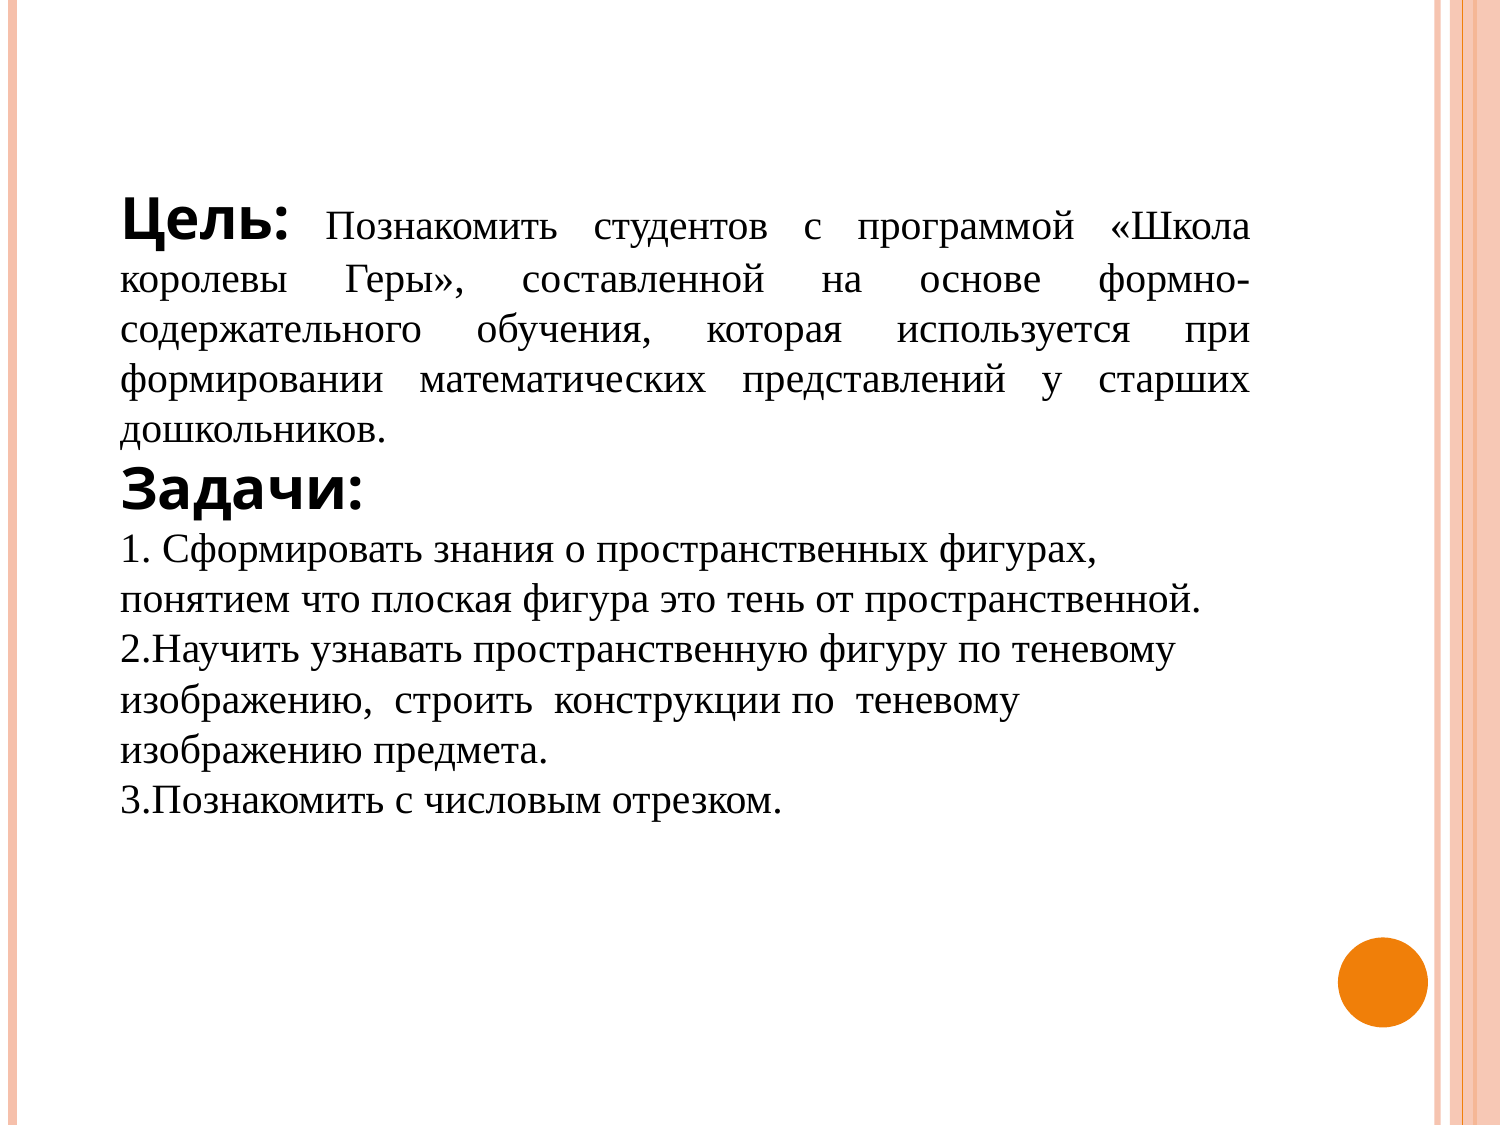

Цель: Познакомить студентов с программой «Школа королевы Геры», составленной на основе формно-содержательного обучения, которая используется при формировании математических представлений у старших дошкольников.
Задачи:
1. Сформировать знания о пространственных фигурах, понятием что плоская фигура это тень от пространственной.
2.Научить узнавать пространственную фигуру по теневому изображению, строить конструкции по теневому изображению предмета.
3.Познакомить с числовым отрезком.